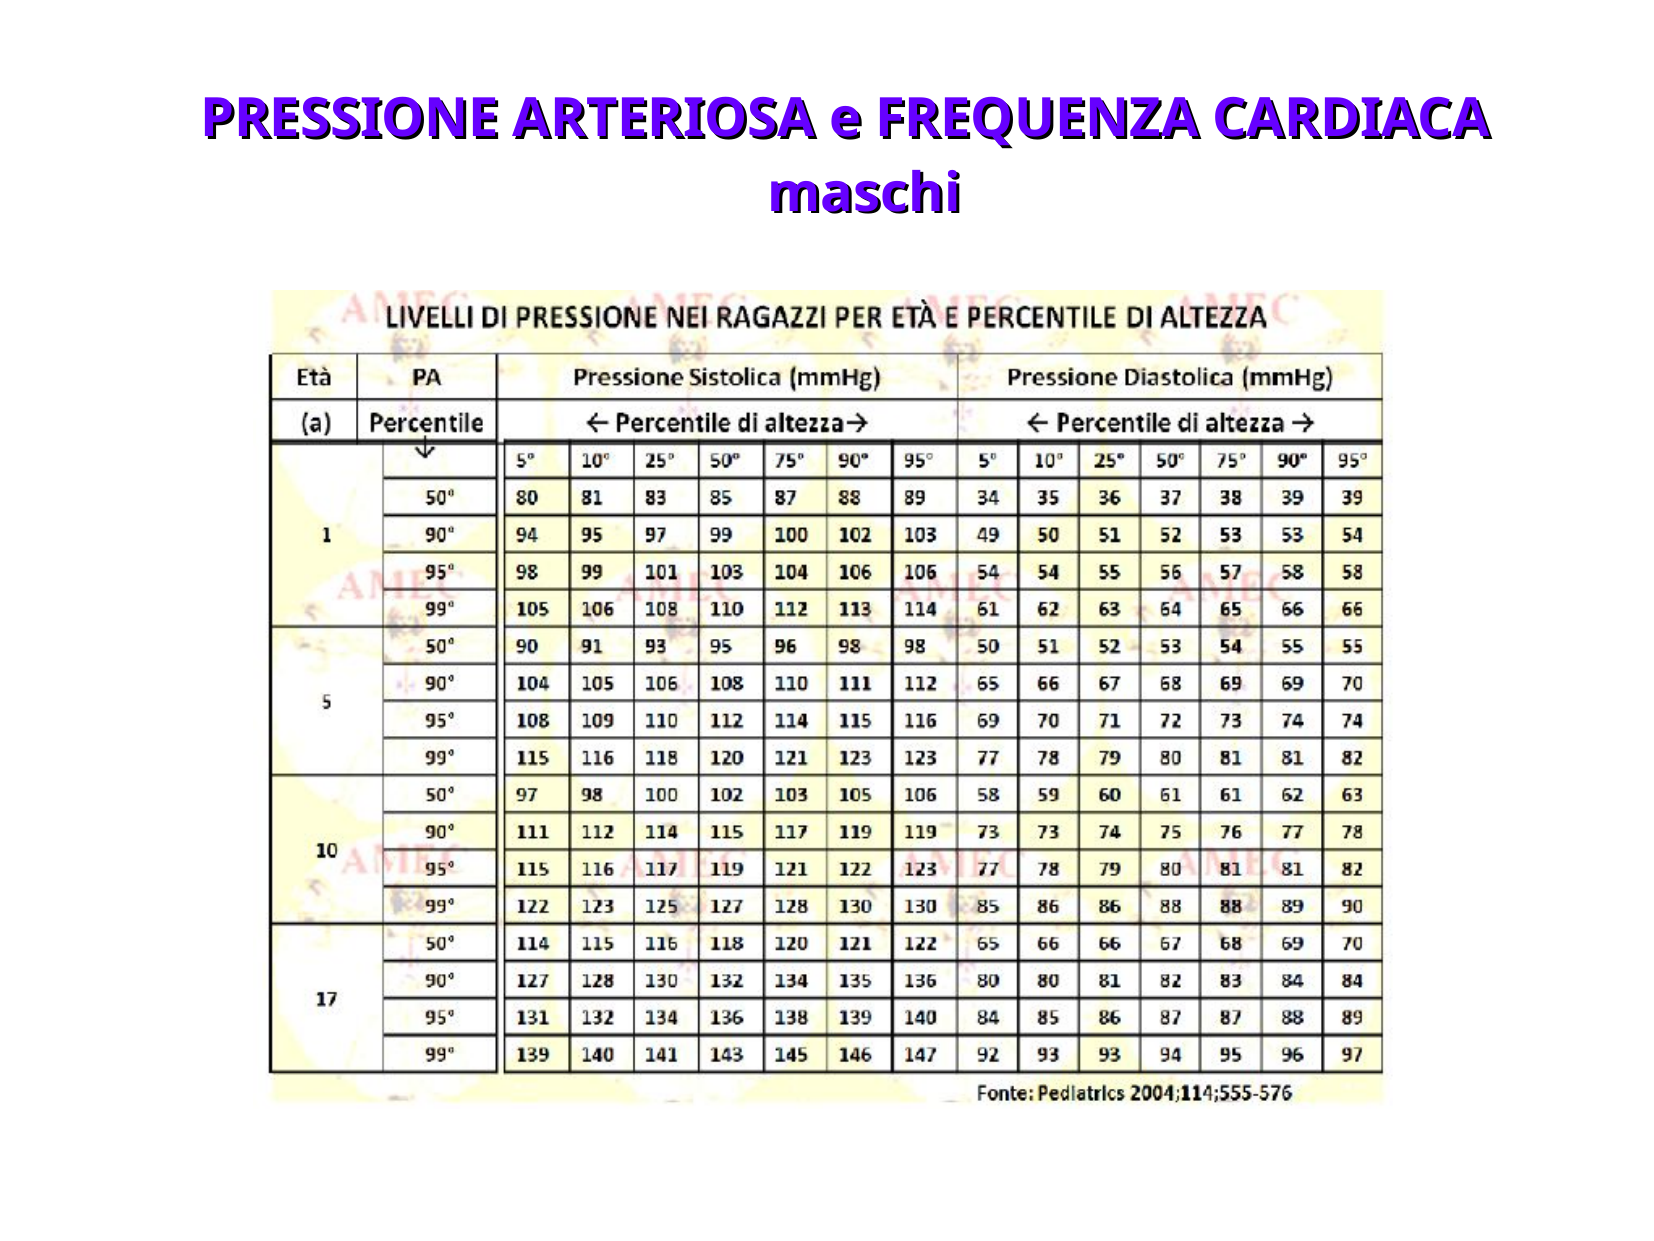

# PRESSIONE ARTERIOSA e FREQUENZA CARDIACA maschi